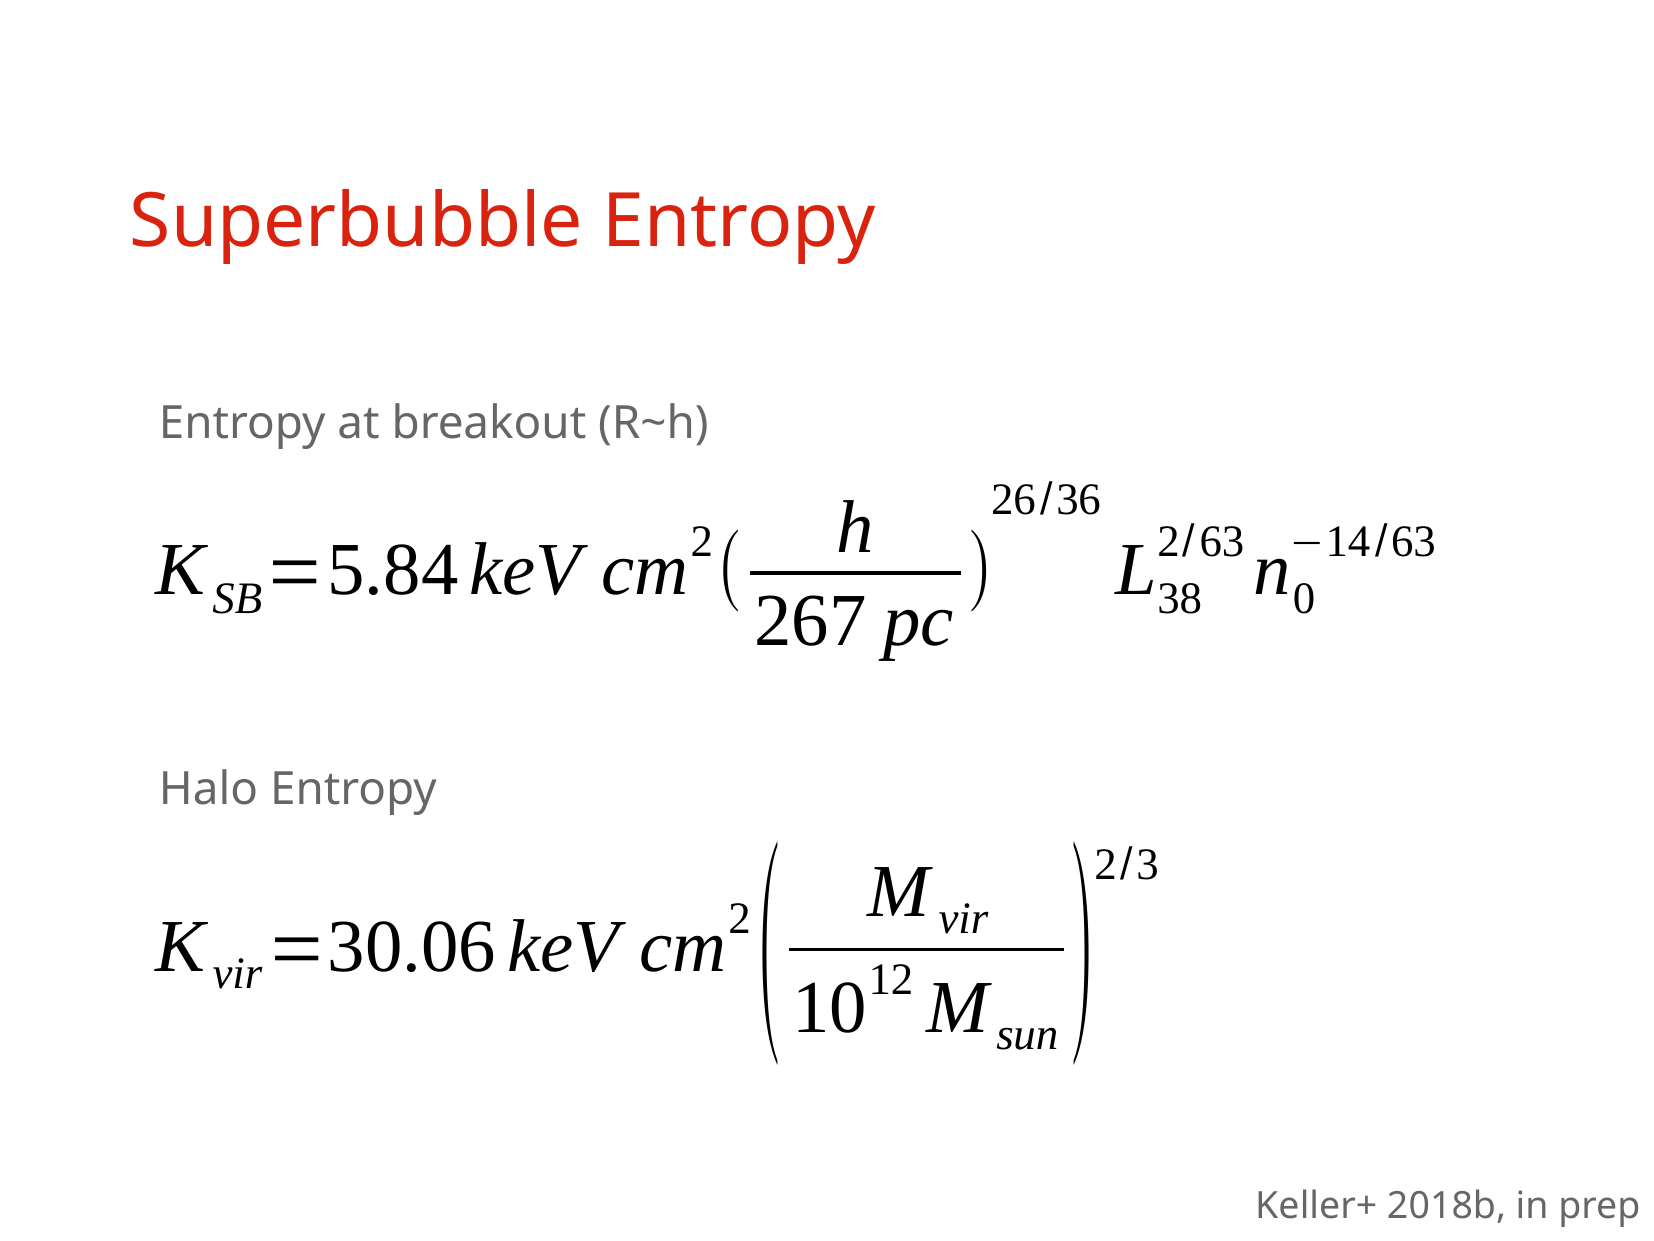

# Superbubble Entropy
Entropy at breakout (R~h)
Halo Entropy
Keller+ 2018b, in prep